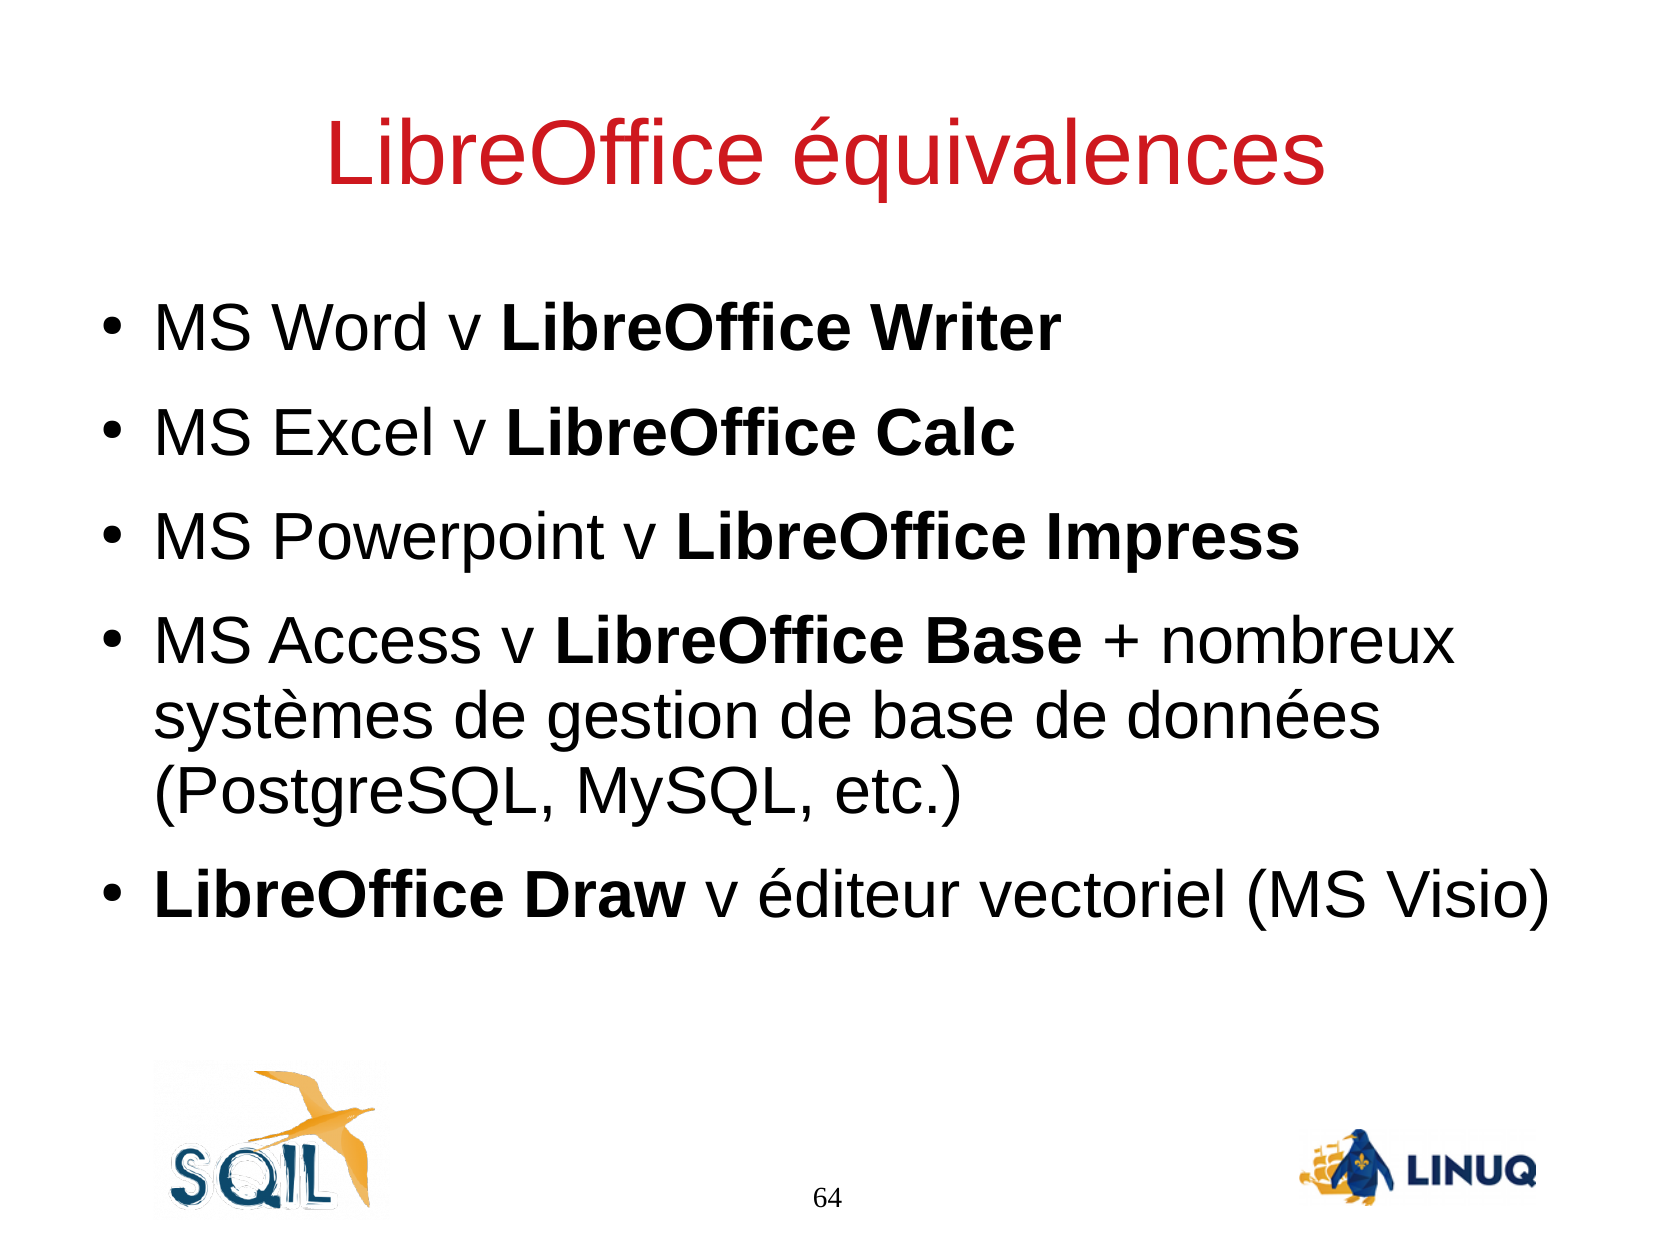

# LibreOffice équivalences
MS Word v LibreOffice Writer
MS Excel v LibreOffice Calc
MS Powerpoint v LibreOffice Impress
MS Access v LibreOffice Base + nombreux systèmes de gestion de base de données (PostgreSQL, MySQL, etc.)
LibreOffice Draw v éditeur vectoriel (MS Visio)